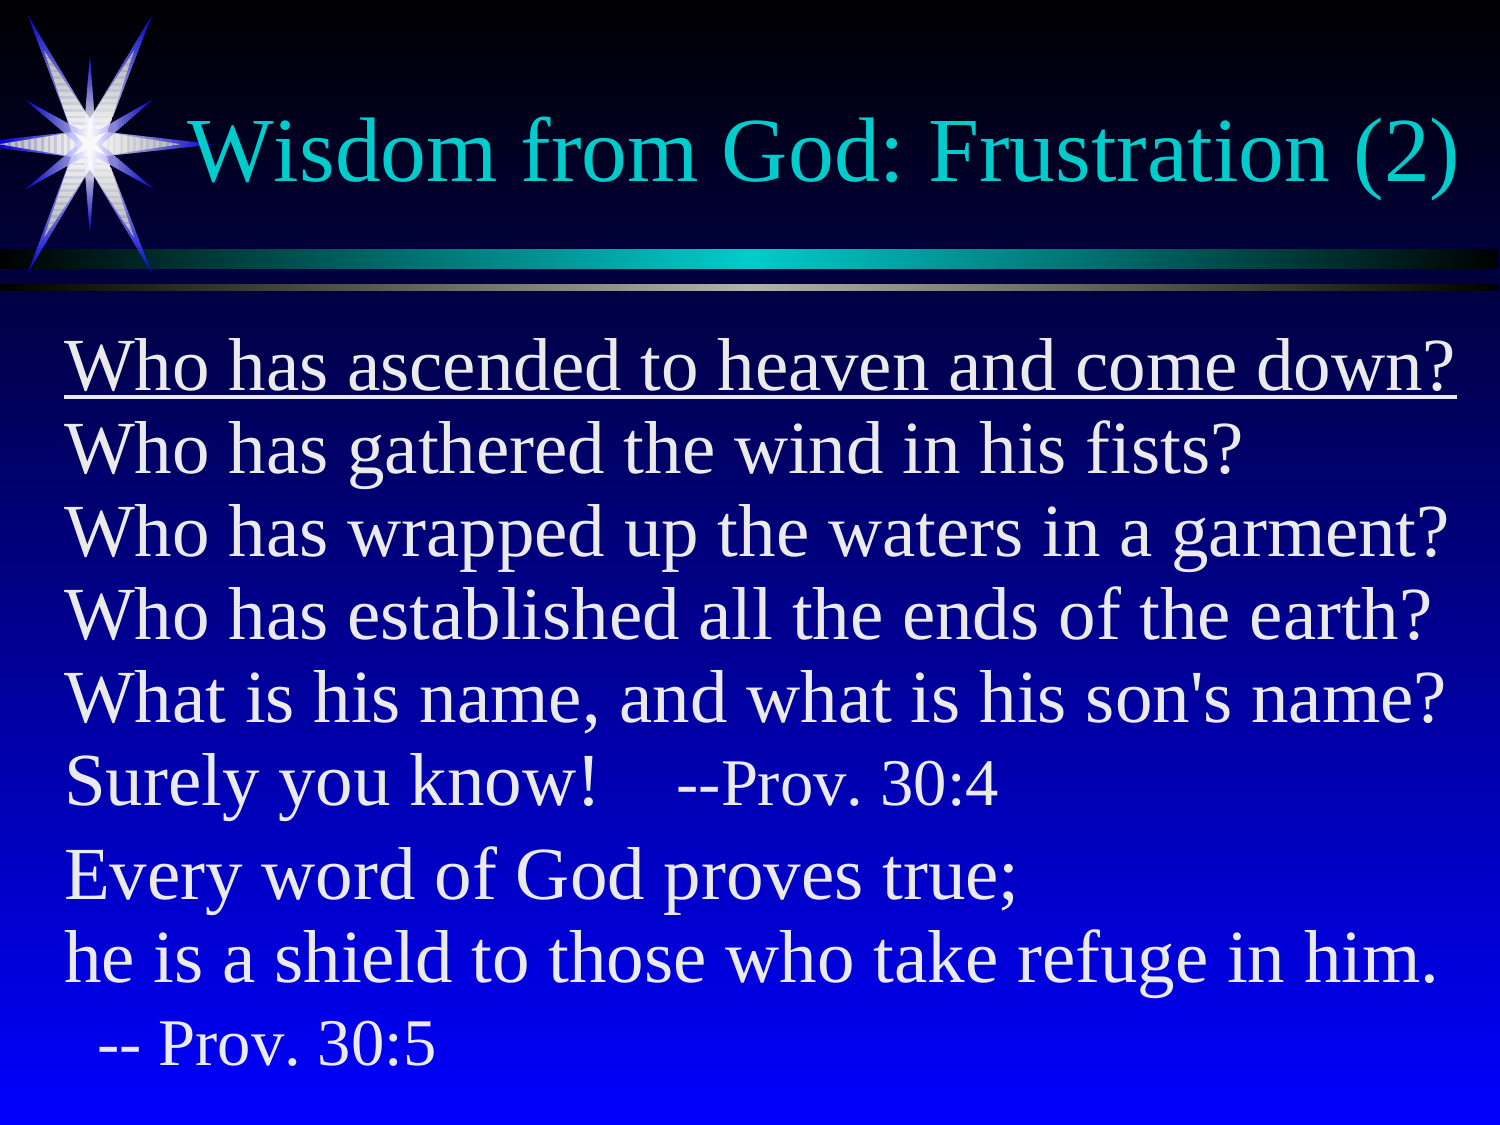

# Wisdom from God: Frustration (2)
Who has ascended to heaven and come down?
Who has gathered the wind in his fists?
Who has wrapped up the waters in a garment?
Who has established all the ends of the earth?
What is his name, and what is his son's name?
Surely you know! --Prov. 30:4
Every word of God proves true;
he is a shield to those who take refuge in him.
 -- Prov. 30:5